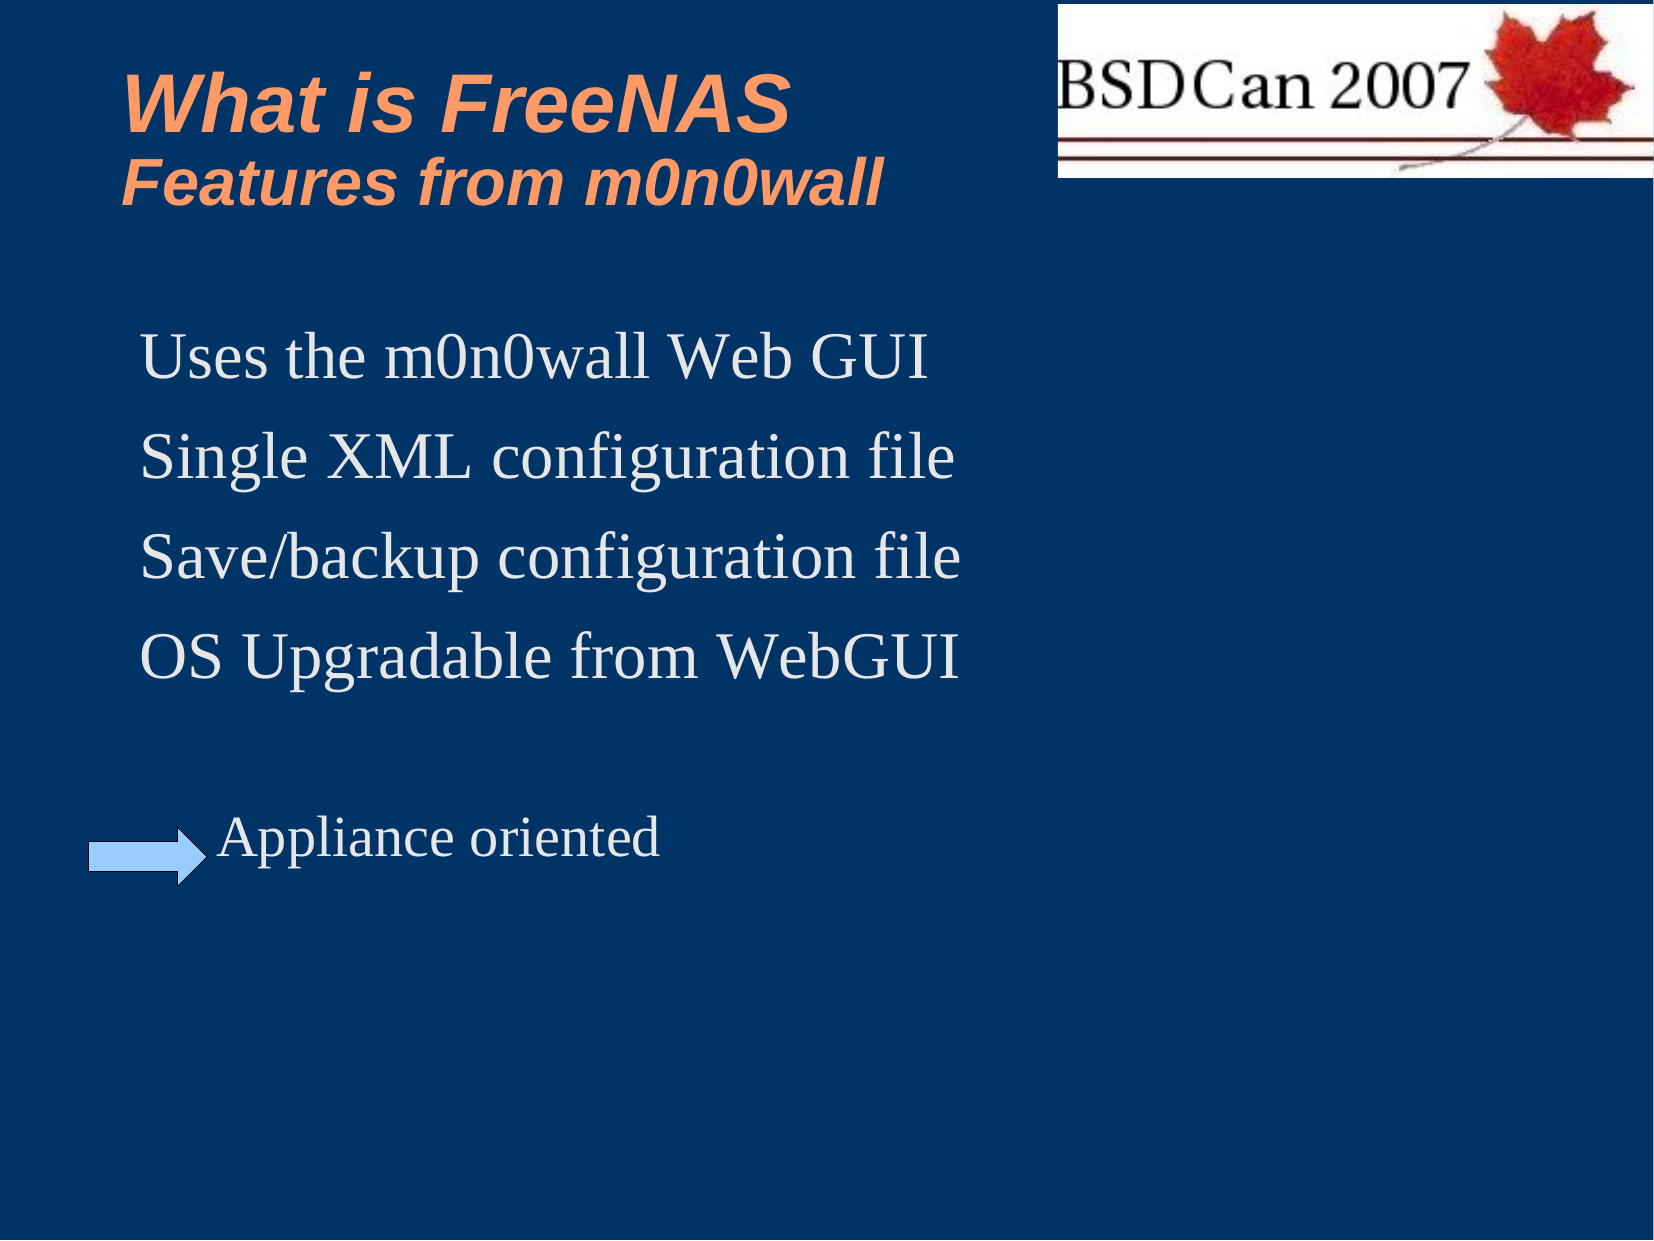

# What is FreeNAS Features from m0n0wall
Uses the m0n0wall Web GUI
Single XML configuration file
Save/backup configuration file
OS Upgradable from WebGUI
Appliance oriented